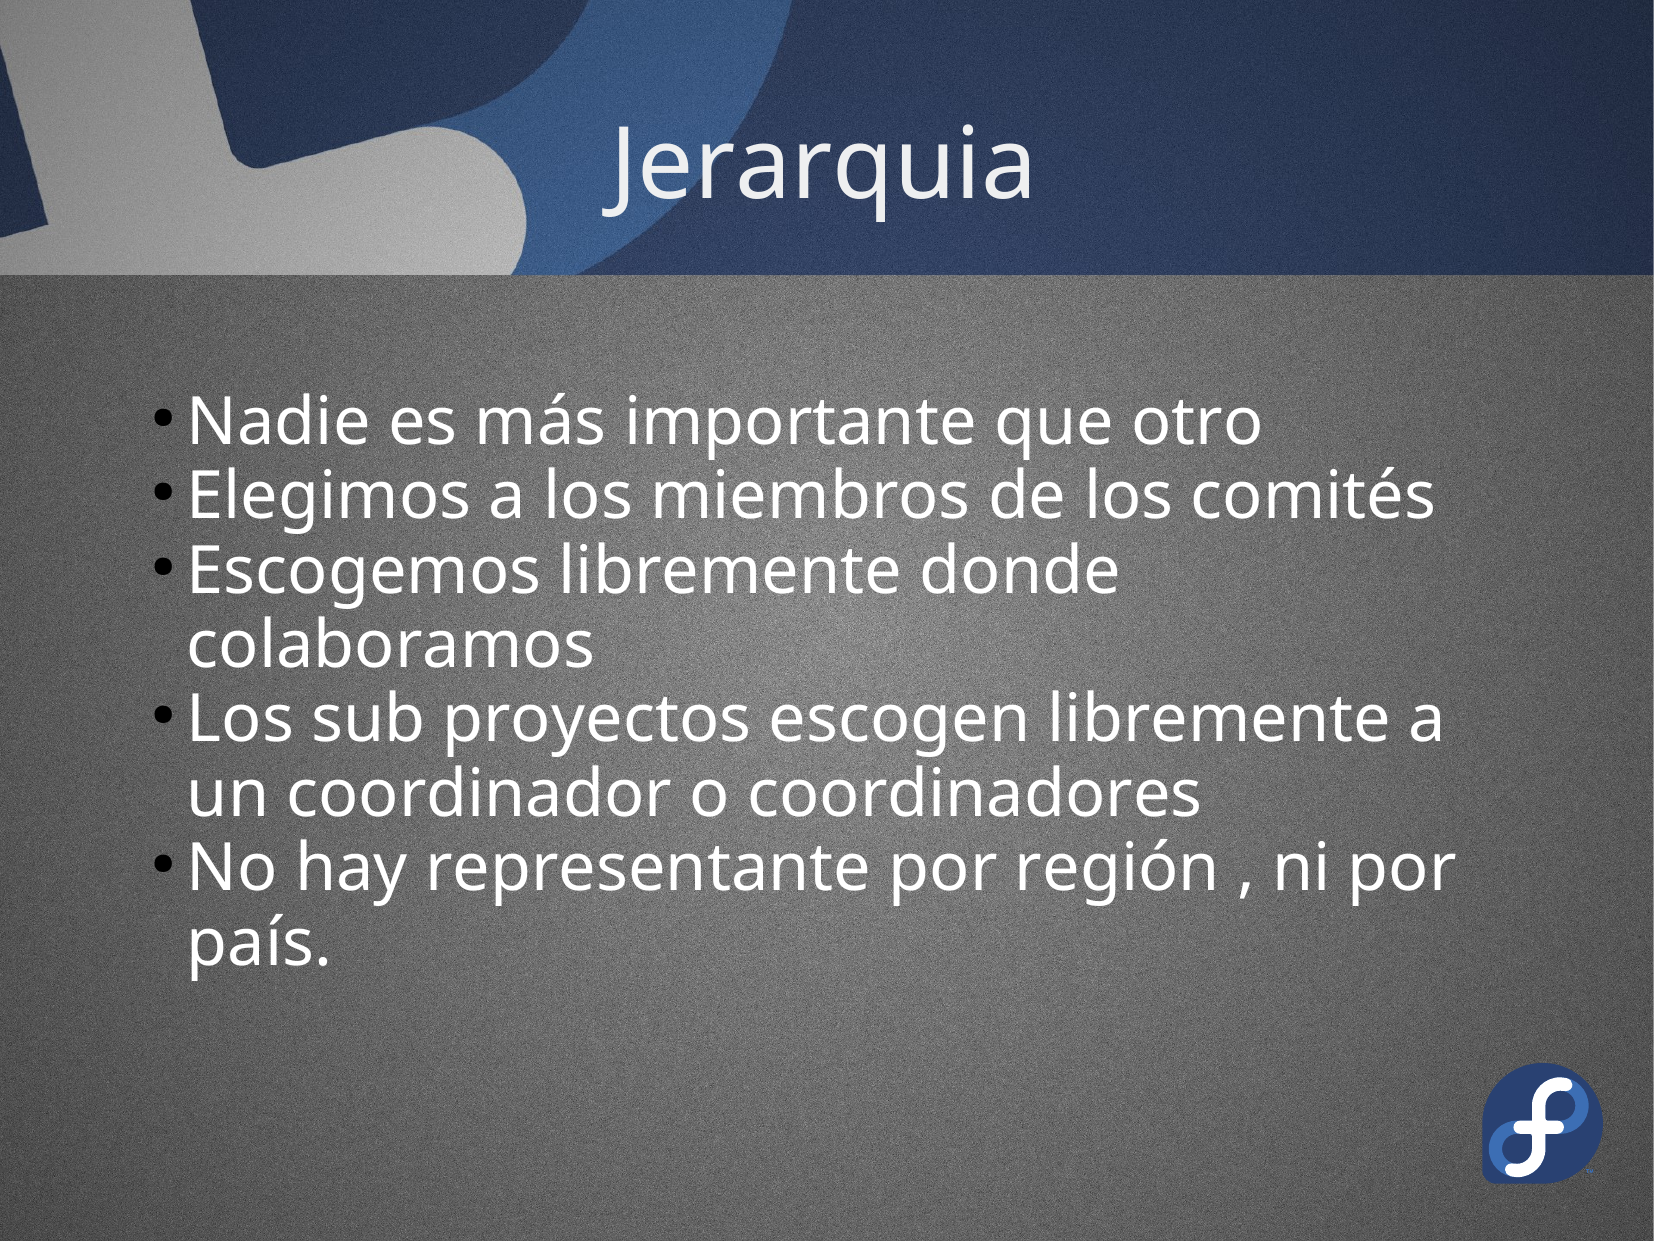

Jerarquia
Nadie es más importante que otro
Elegimos a los miembros de los comités
Escogemos libremente donde colaboramos
Los sub proyectos escogen libremente a un coordinador o coordinadores
No hay representante por región , ni por país.